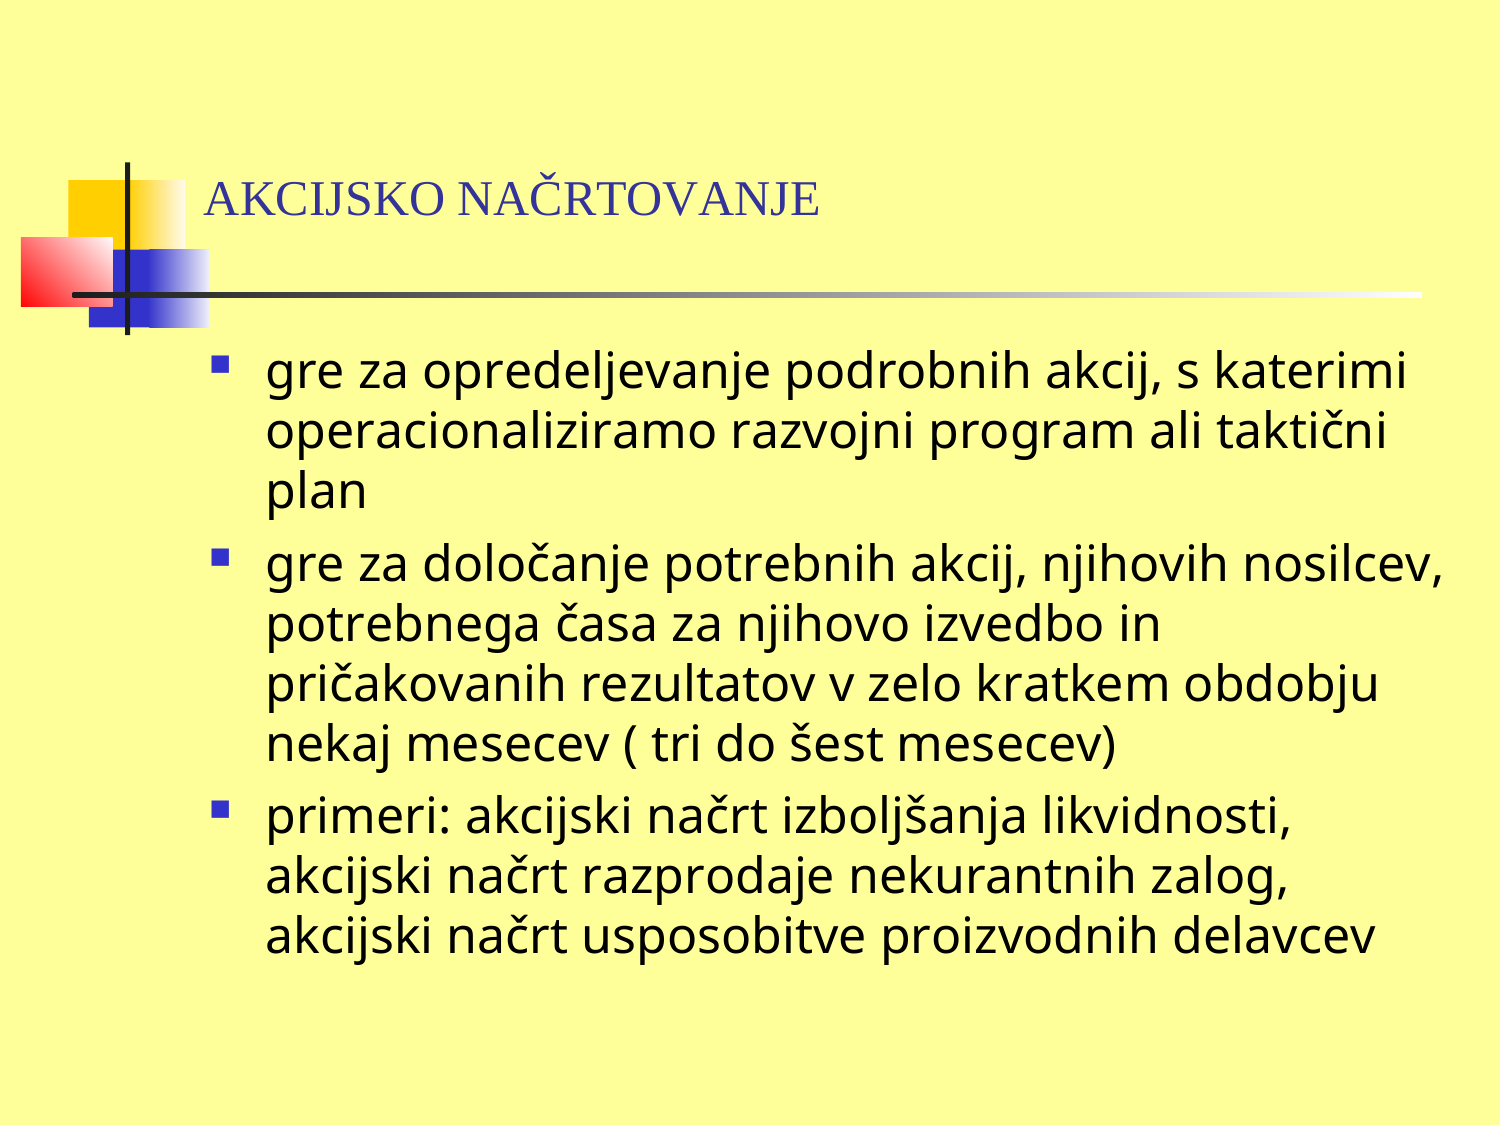

# AKCIJSKO NAČRTOVANJE
gre za opredeljevanje podrobnih akcij, s katerimi operacionaliziramo razvojni program ali taktični plan
gre za določanje potrebnih akcij, njihovih nosilcev, potrebnega časa za njihovo izvedbo in pričakovanih rezultatov v zelo kratkem obdobju nekaj mesecev ( tri do šest mesecev)
primeri: akcijski načrt izboljšanja likvidnosti, akcijski načrt razprodaje nekurantnih zalog, akcijski načrt usposobitve proizvodnih delavcev